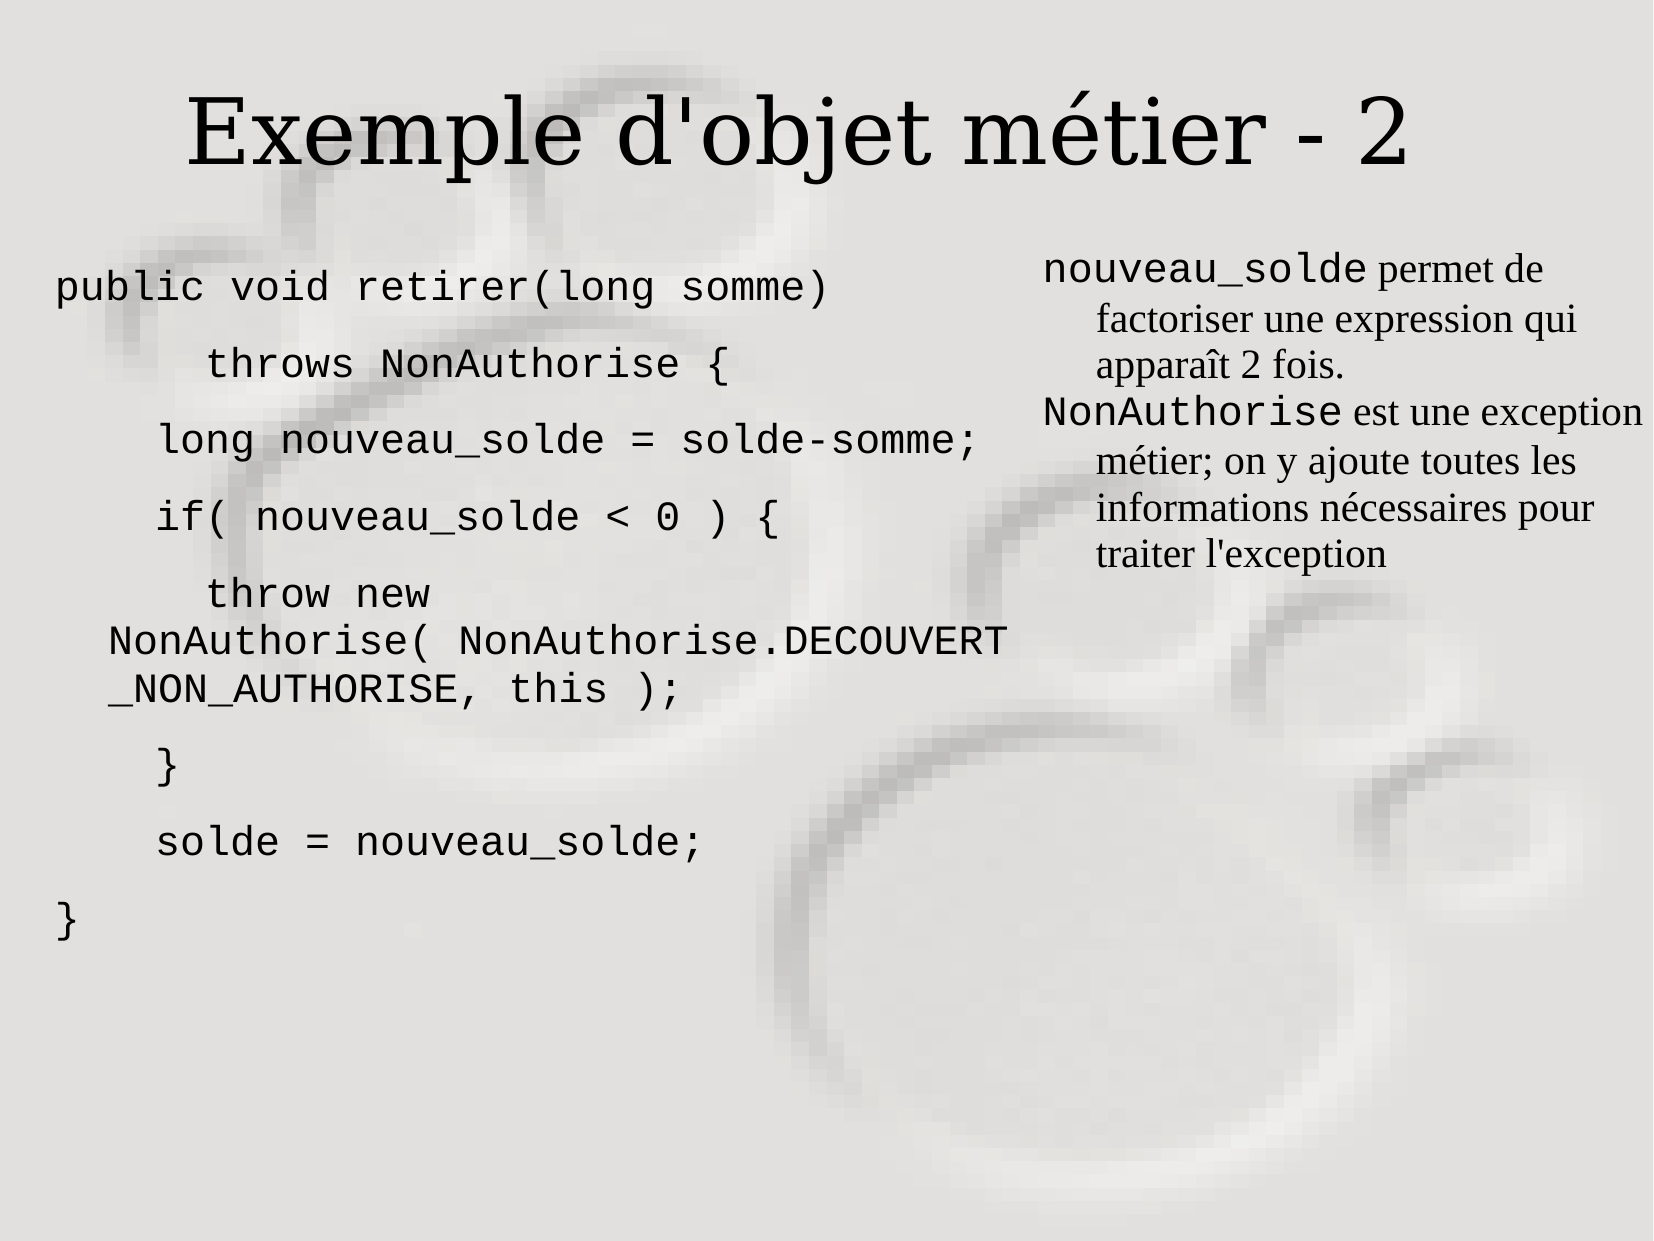

# Exemple d'objet métier - 2
nouveau_solde permet de factoriser une expression qui apparaît 2 fois.
NonAuthorise est une exception métier; on y ajoute toutes les informations nécessaires pour traiter l'exception
public void retirer(long somme)
 throws NonAuthorise {
 long nouveau_solde = solde-somme;
 if( nouveau_solde < 0 ) {
 throw new NonAuthorise( NonAuthorise.DECOUVERT_NON_AUTHORISE, this );
 }
 solde = nouveau_solde;
}